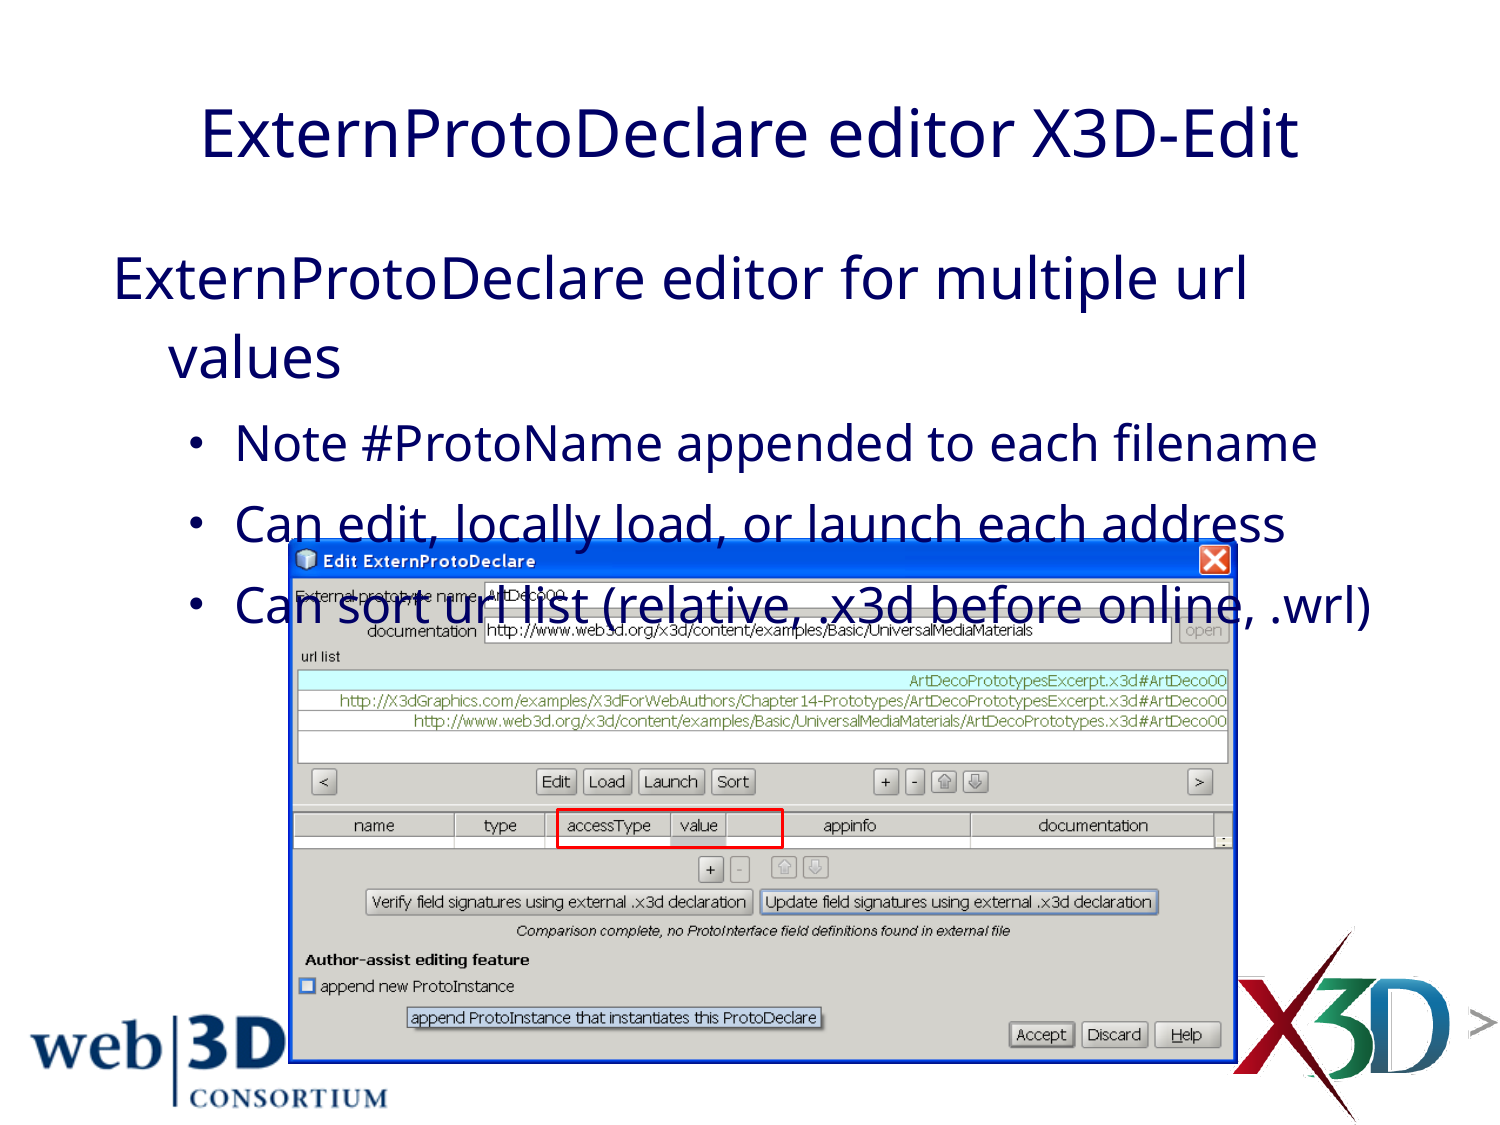

# ExternProtoDeclare editor X3D-Edit
ExternProtoDeclare editor for multiple url values
Note #ProtoName appended to each filename
Can edit, locally load, or launch each address
Can sort url list (relative, .x3d before online, .wrl)